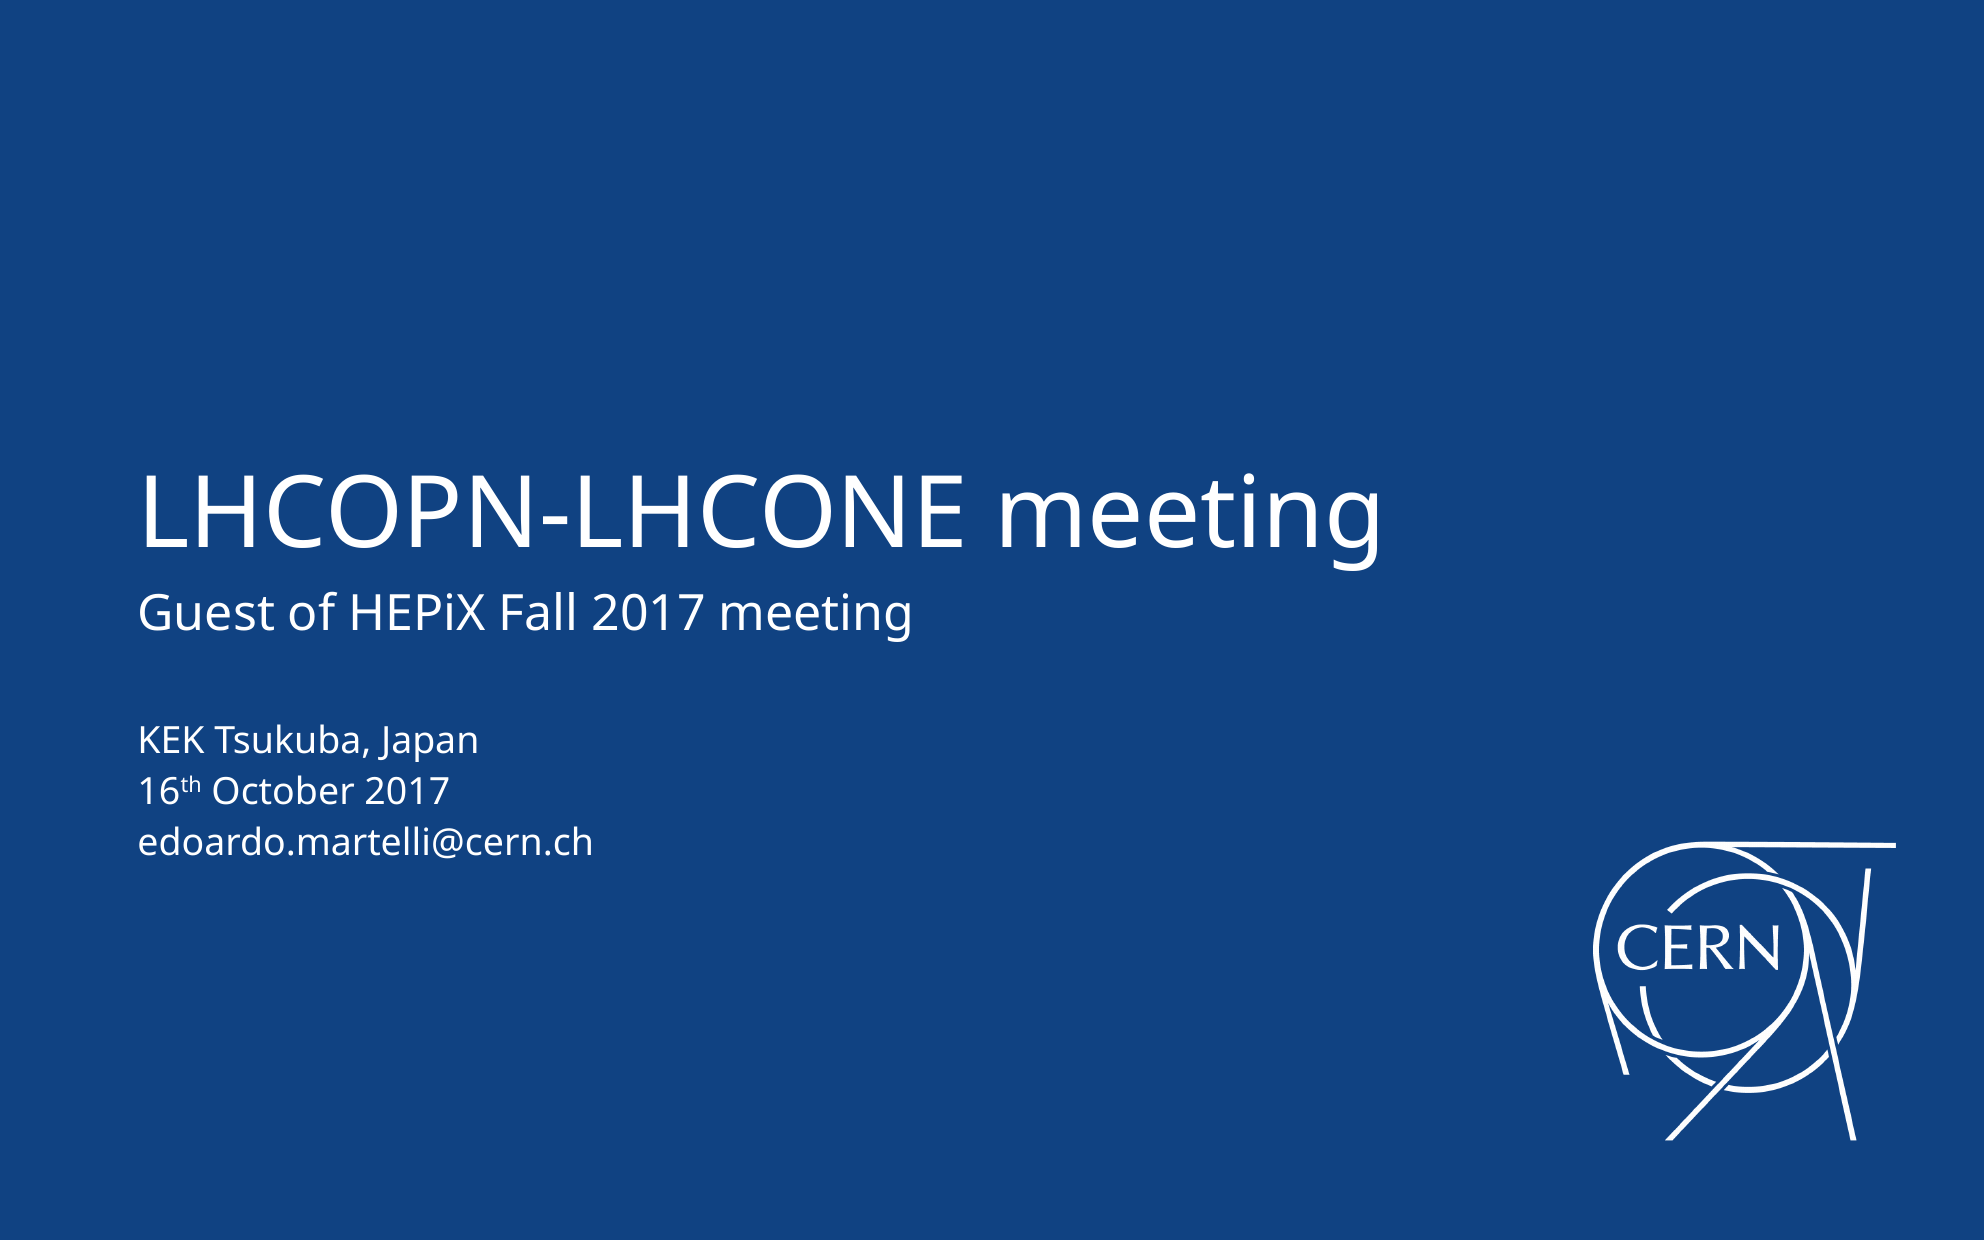

# LHCOPN-LHCONE meeting Guest of HEPiX Fall 2017 meeting KEK Tsukuba, Japan 16th October 2017 edoardo.martelli@cern.ch